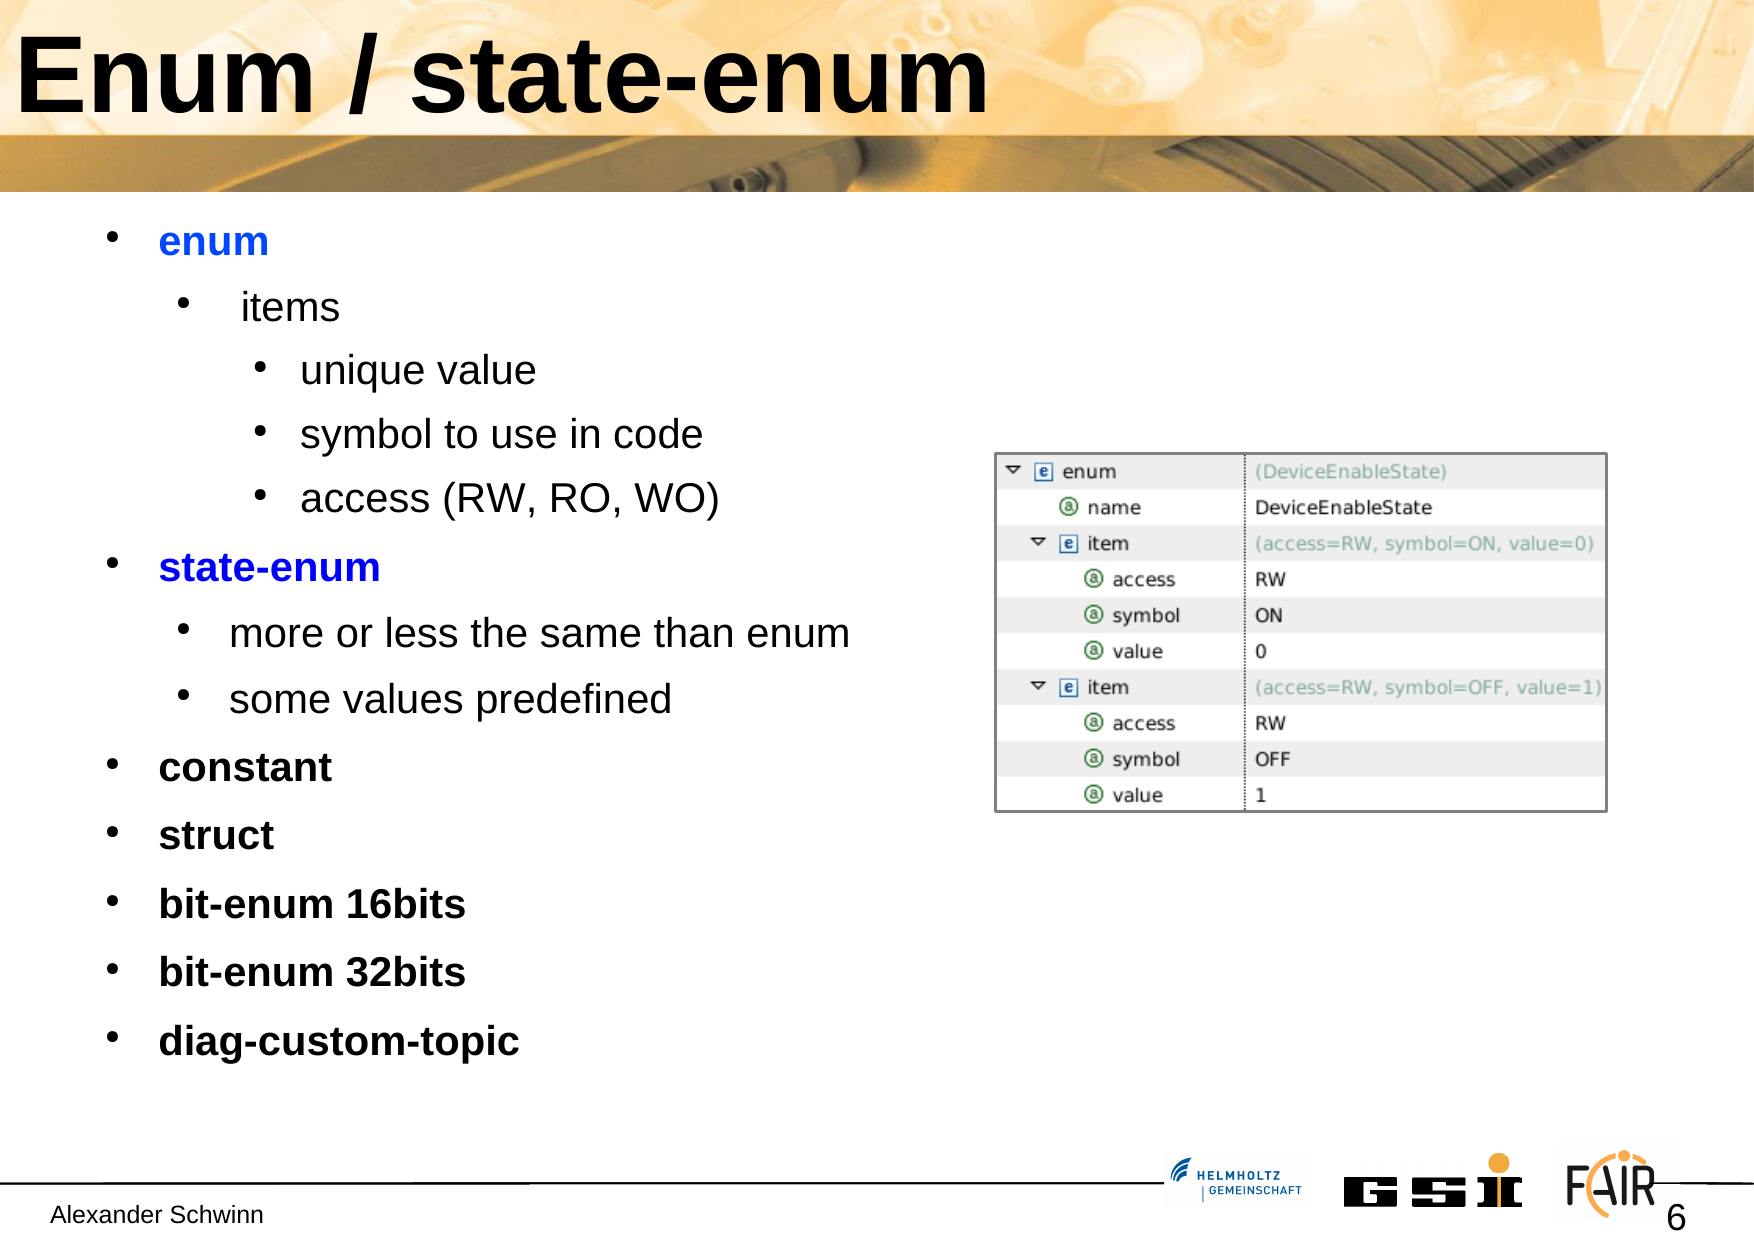

# Enum / state-enum
enum
 items
unique value
symbol to use in code
access (RW, RO, WO)
state-enum
more or less the same than enum
some values predefined
constant
struct
bit-enum 16bits
bit-enum 32bits
diag-custom-topic
6